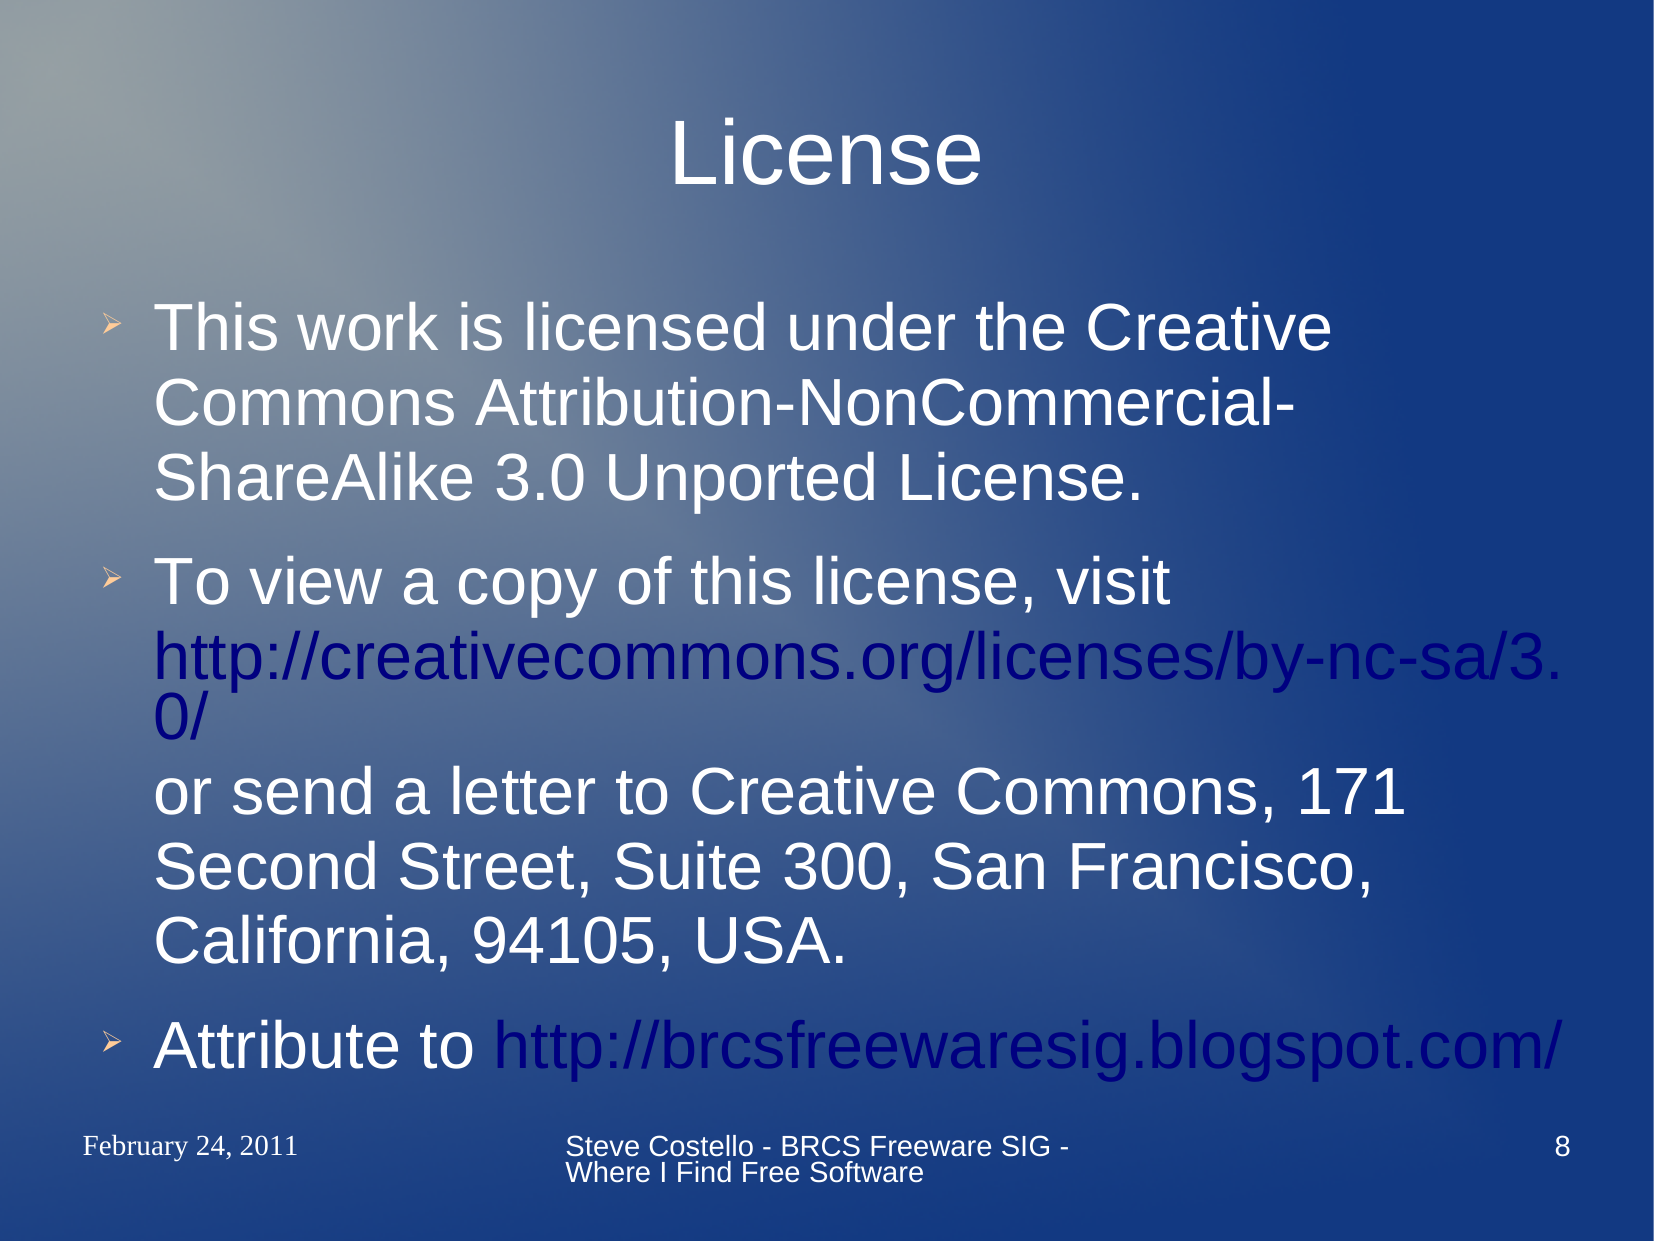

# License
This work is licensed under the Creative Commons Attribution-NonCommercial-ShareAlike 3.0 Unported License.
To view a copy of this license, visit http://creativecommons.org/licenses/by-nc-sa/3.0/or send a letter to Creative Commons, 171 Second Street, Suite 300, San Francisco, California, 94105, USA.
Attribute to http://brcsfreewaresig.blogspot.com/
February 24, 2011
Steve Costello - BRCS Freeware SIG - Where I Find Free Software
8